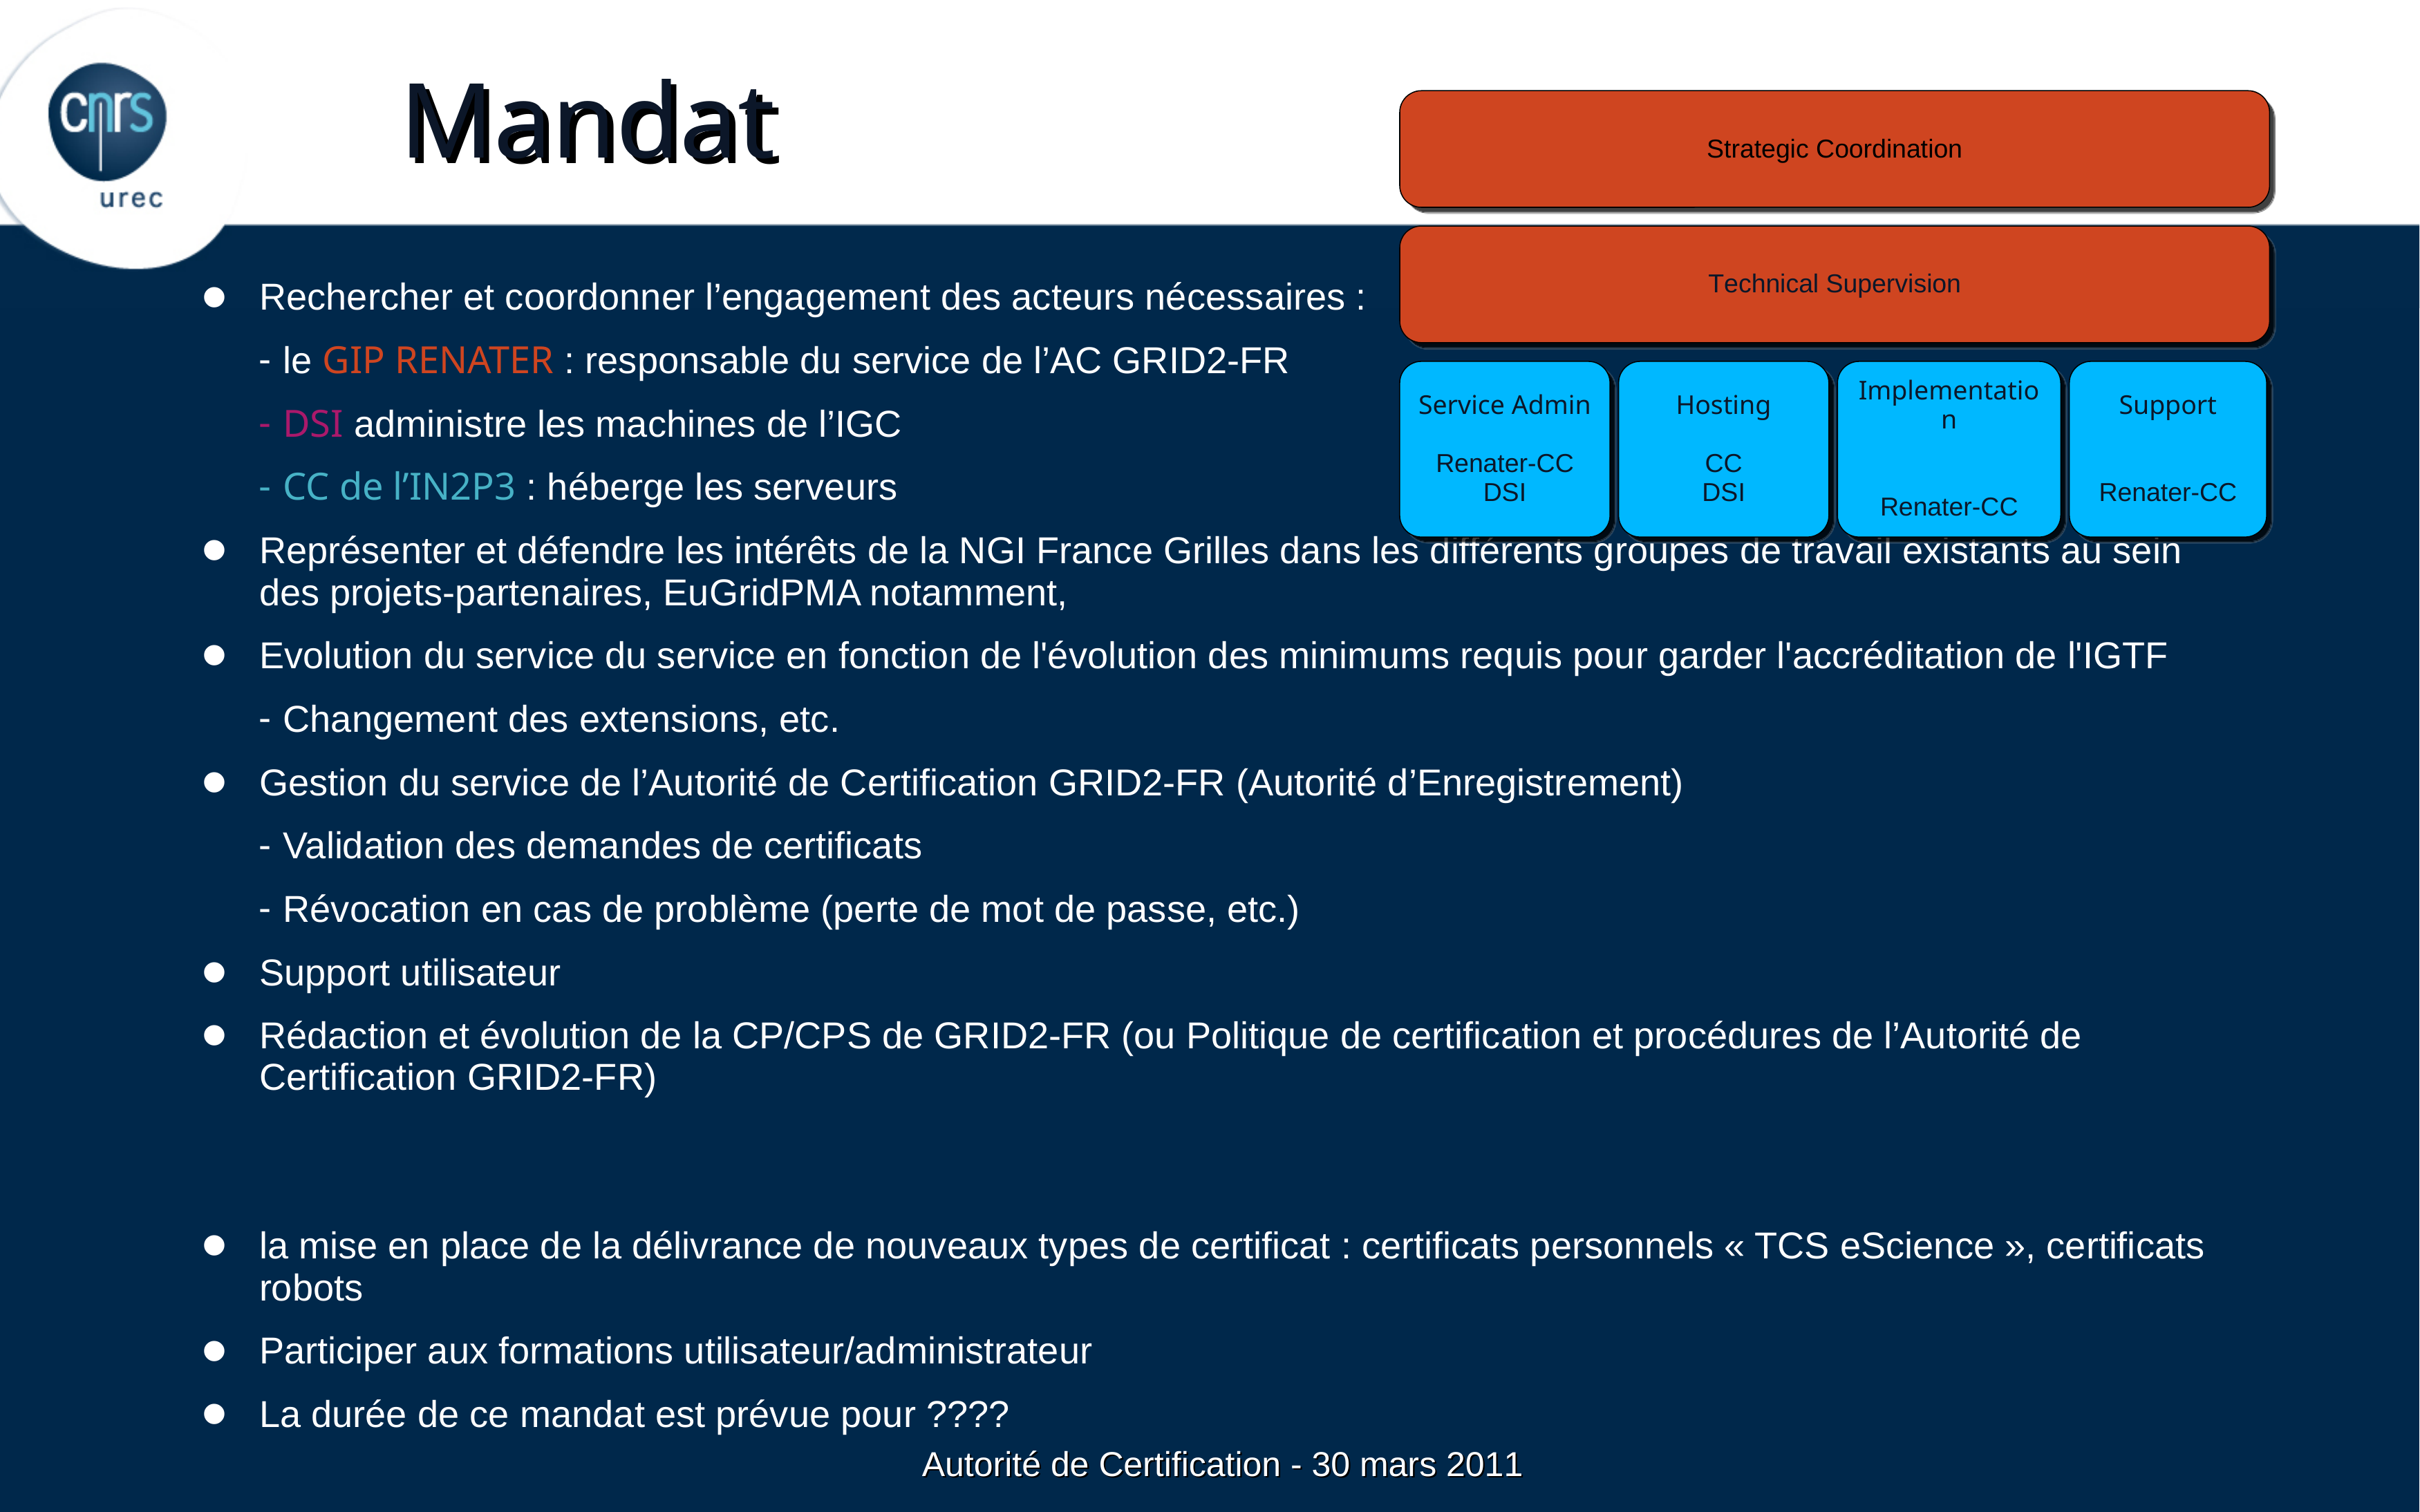

# Mandat
Strategic Coordination
Technical Supervision
Rechercher et coordonner l’engagement des acteurs nécessaires :
le GIP RENATER : responsable du service de l’AC GRID2-FR
DSI administre les machines de l’IGC
CC de l’IN2P3 : héberge les serveurs
Représenter et défendre les intérêts de la NGI France Grilles dans les différents groupes de travail existants au sein des projets-partenaires, EuGridPMA notamment,
Evolution du service du service en fonction de l'évolution des minimums requis pour garder l'accréditation de l'IGTF
Changement des extensions, etc.
Gestion du service de l’Autorité de Certification GRID2-FR (Autorité d’Enregistrement)
Validation des demandes de certificats
Révocation en cas de problème (perte de mot de passe, etc.)
Support utilisateur
Rédaction et évolution de la CP/CPS de GRID2-FR (ou Politique de certification et procédures de l’Autorité de Certification GRID2-FR)
la mise en place de la délivrance de nouveaux types de certificat : certificats personnels « TCS eScience », certificats robots
Participer aux formations utilisateur/administrateur
La durée de ce mandat est prévue pour ????
Service Admin
Renater-CC
DSI
Hosting
CC
DSI
Implementation
Renater-CC
Support
Renater-CC
Autorité de Certification - 30 mars 2011